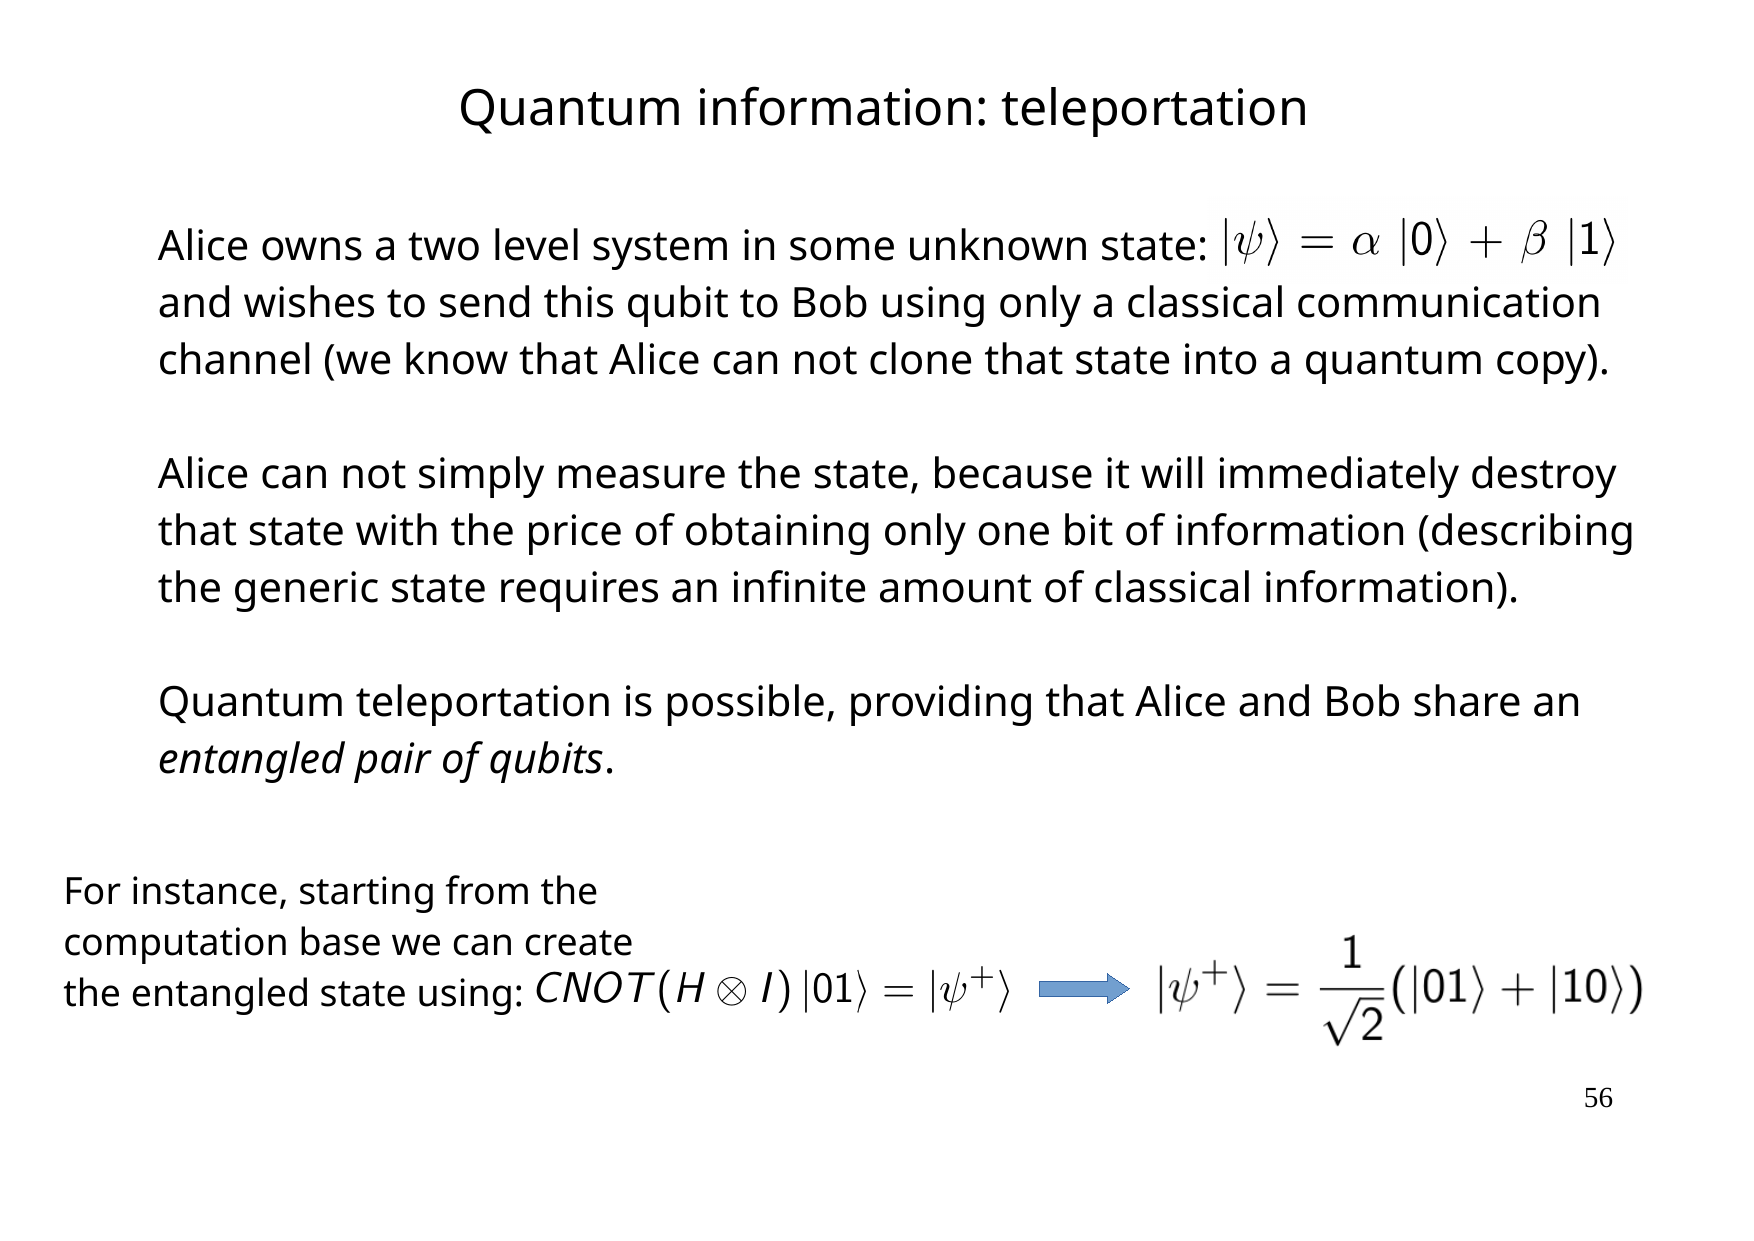

Quantum information: teleportation
Alice owns a two level system in some unknown state:
and wishes to send this qubit to Bob using only a classical communication
channel (we know that Alice can not clone that state into a quantum copy).
Alice can not simply measure the state, because it will immediately destroy
that state with the price of obtaining only one bit of information (describing
the generic state requires an infinite amount of classical information).
Quantum teleportation is possible, providing that Alice and Bob share an
entangled pair of qubits.
For instance, starting from the
computation base we can create
the entangled state using:
56